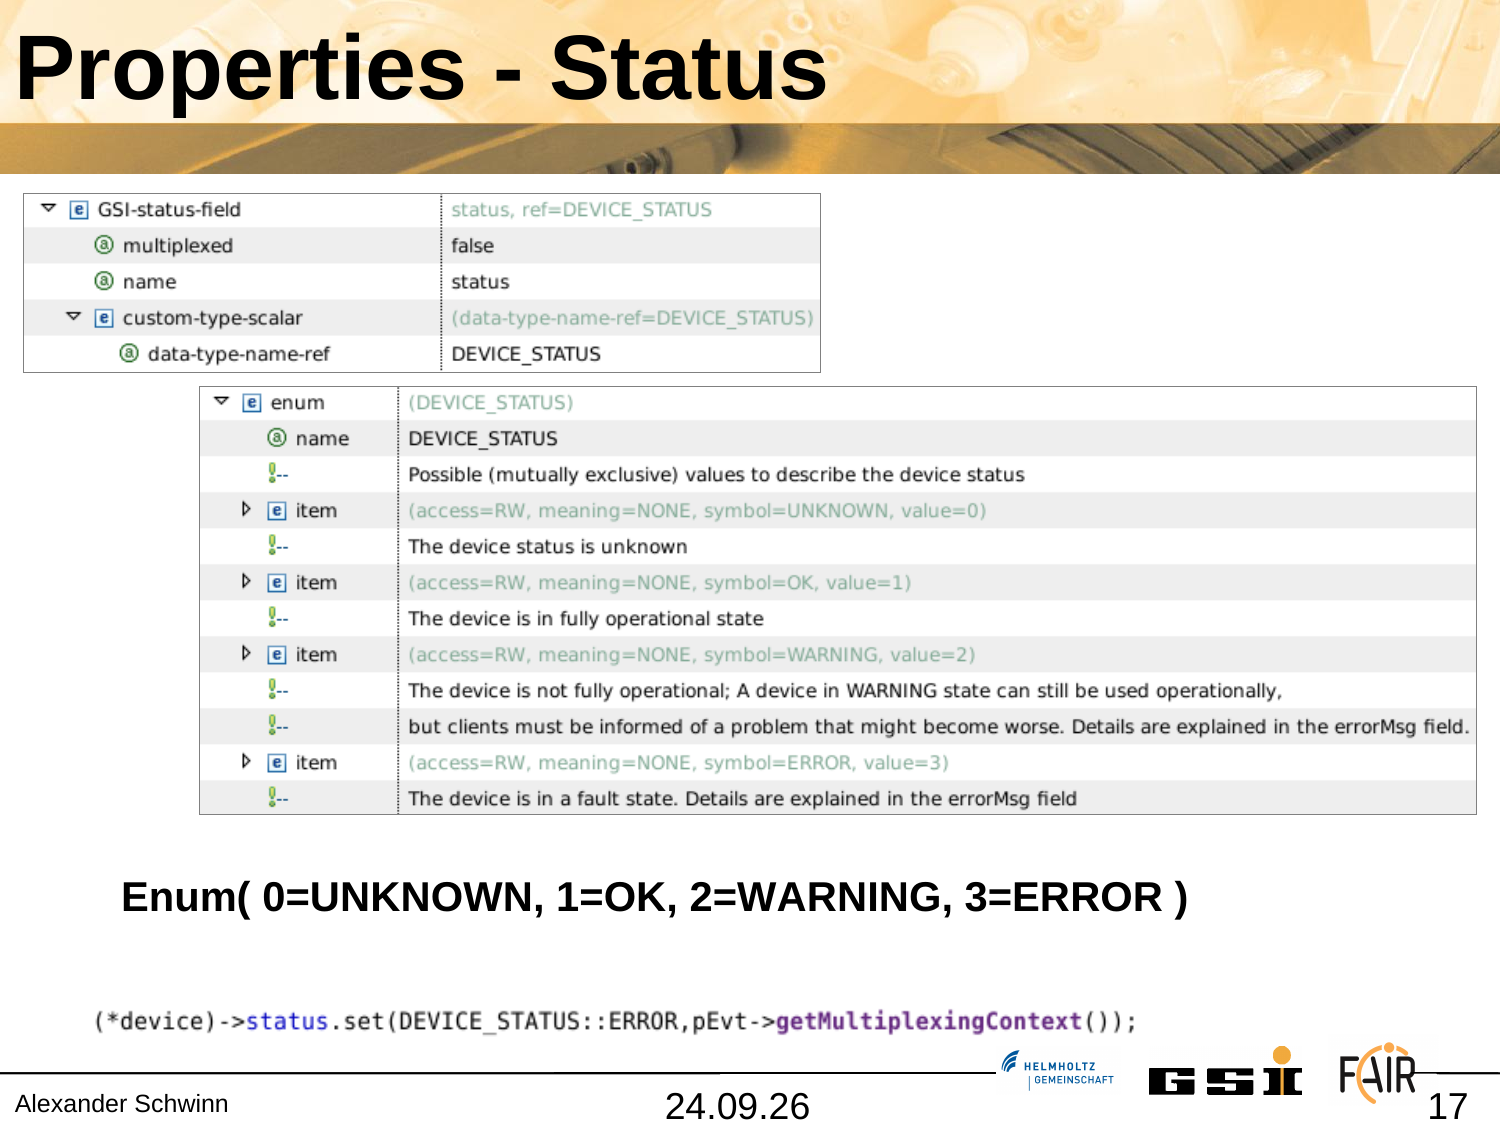

# Properties - Status
Enum( 0=UNKNOWN, 1=OK, 2=WARNING, 3=ERROR )
17